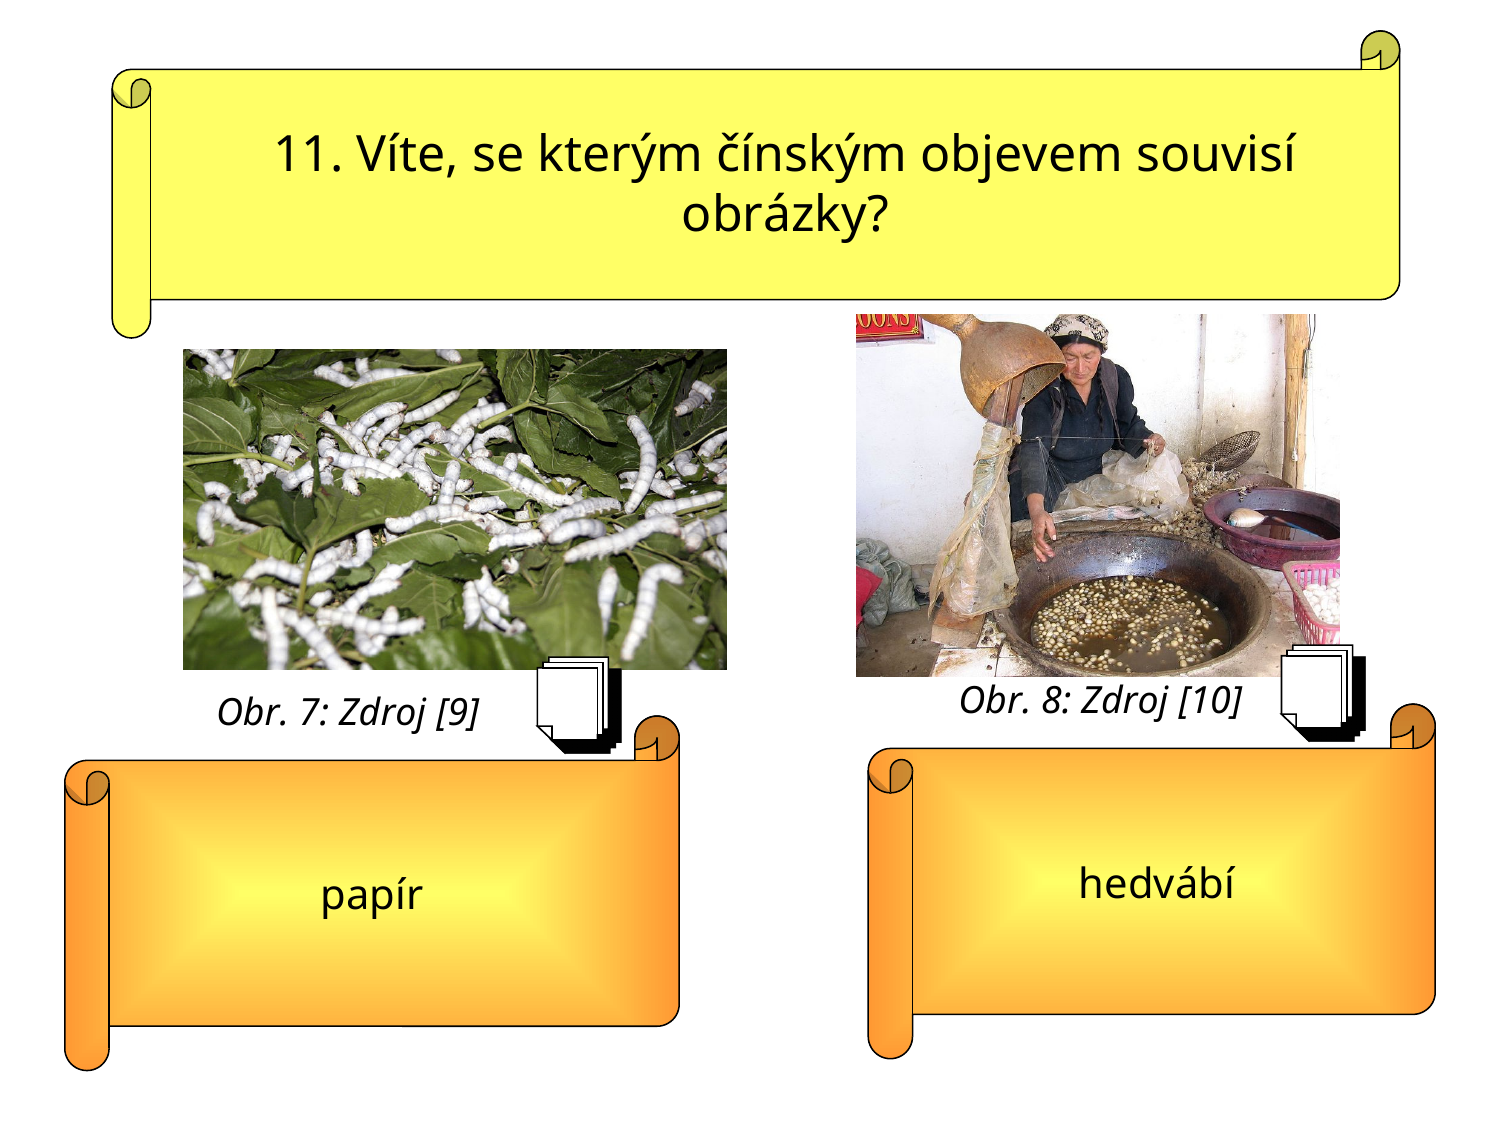

11. Víte, se kterým čínským objevem souvisí obrázky?
Obr. 8: Zdroj [10]
Obr. 7: Zdroj [9]
 hedvábí
papír